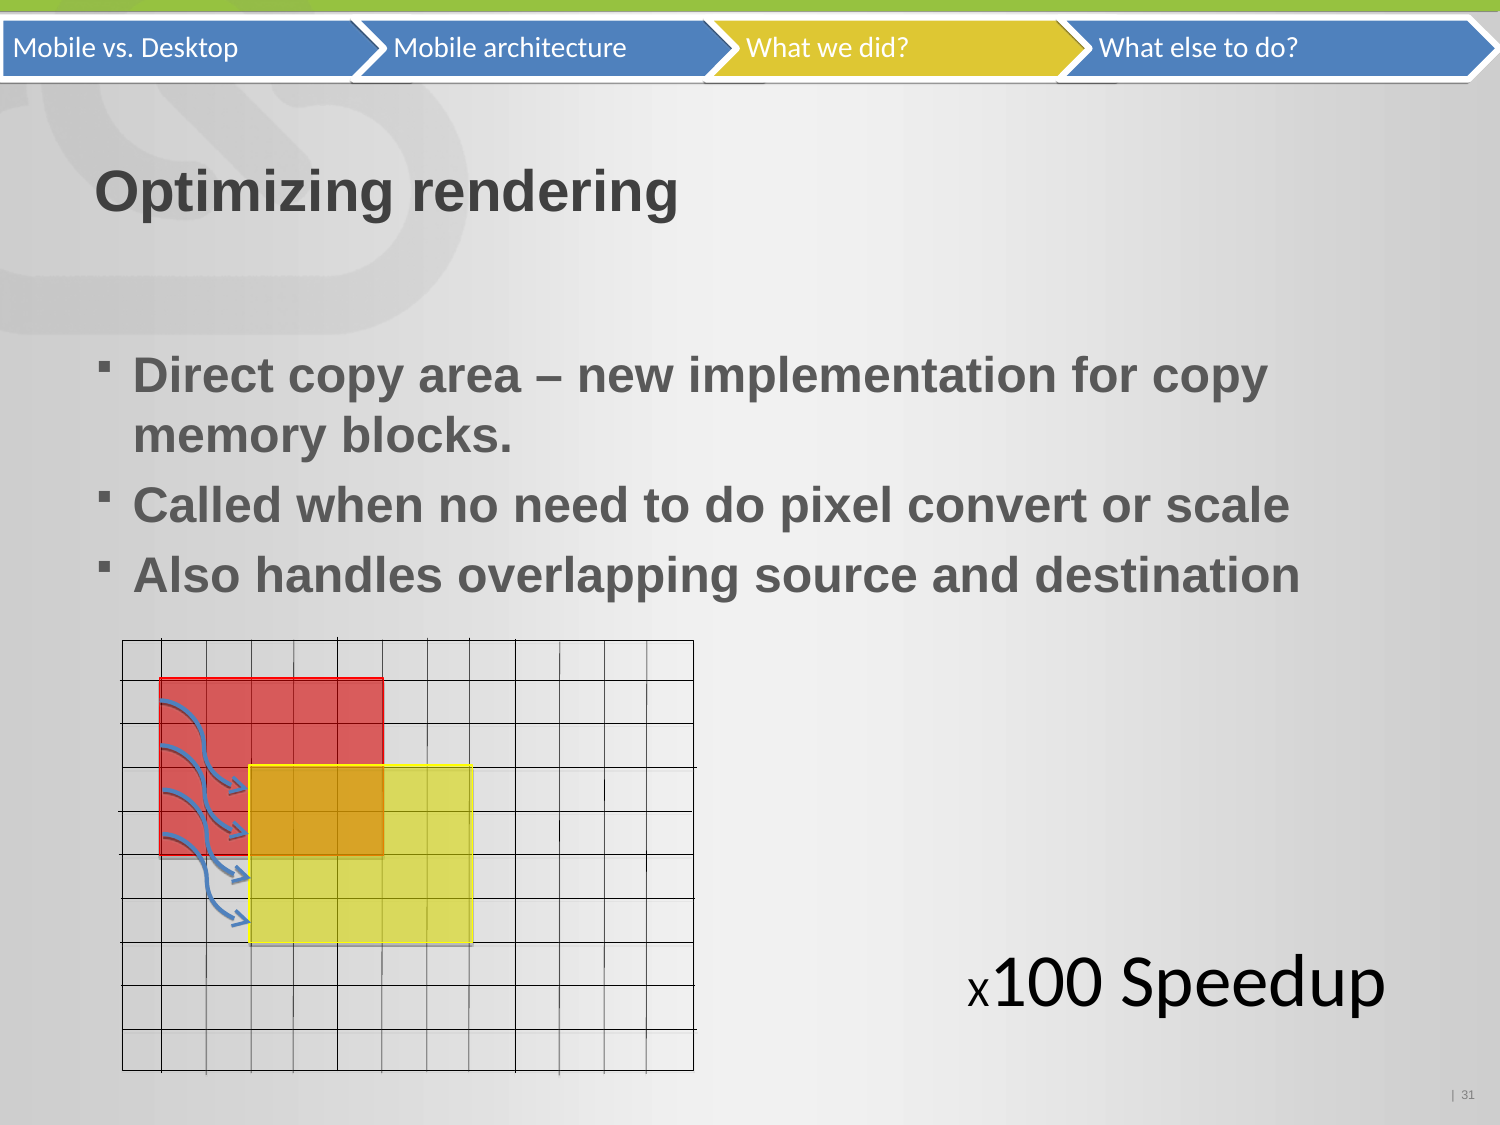

Mobile vs. Desktop
Mobile architecture
What we did?
What else to do?
# Optimizing rendering
Direct copy area – new implementation for copy memory blocks.
Called when no need to do pixel convert or scale
Also handles overlapping source and destination
X100 Speedup